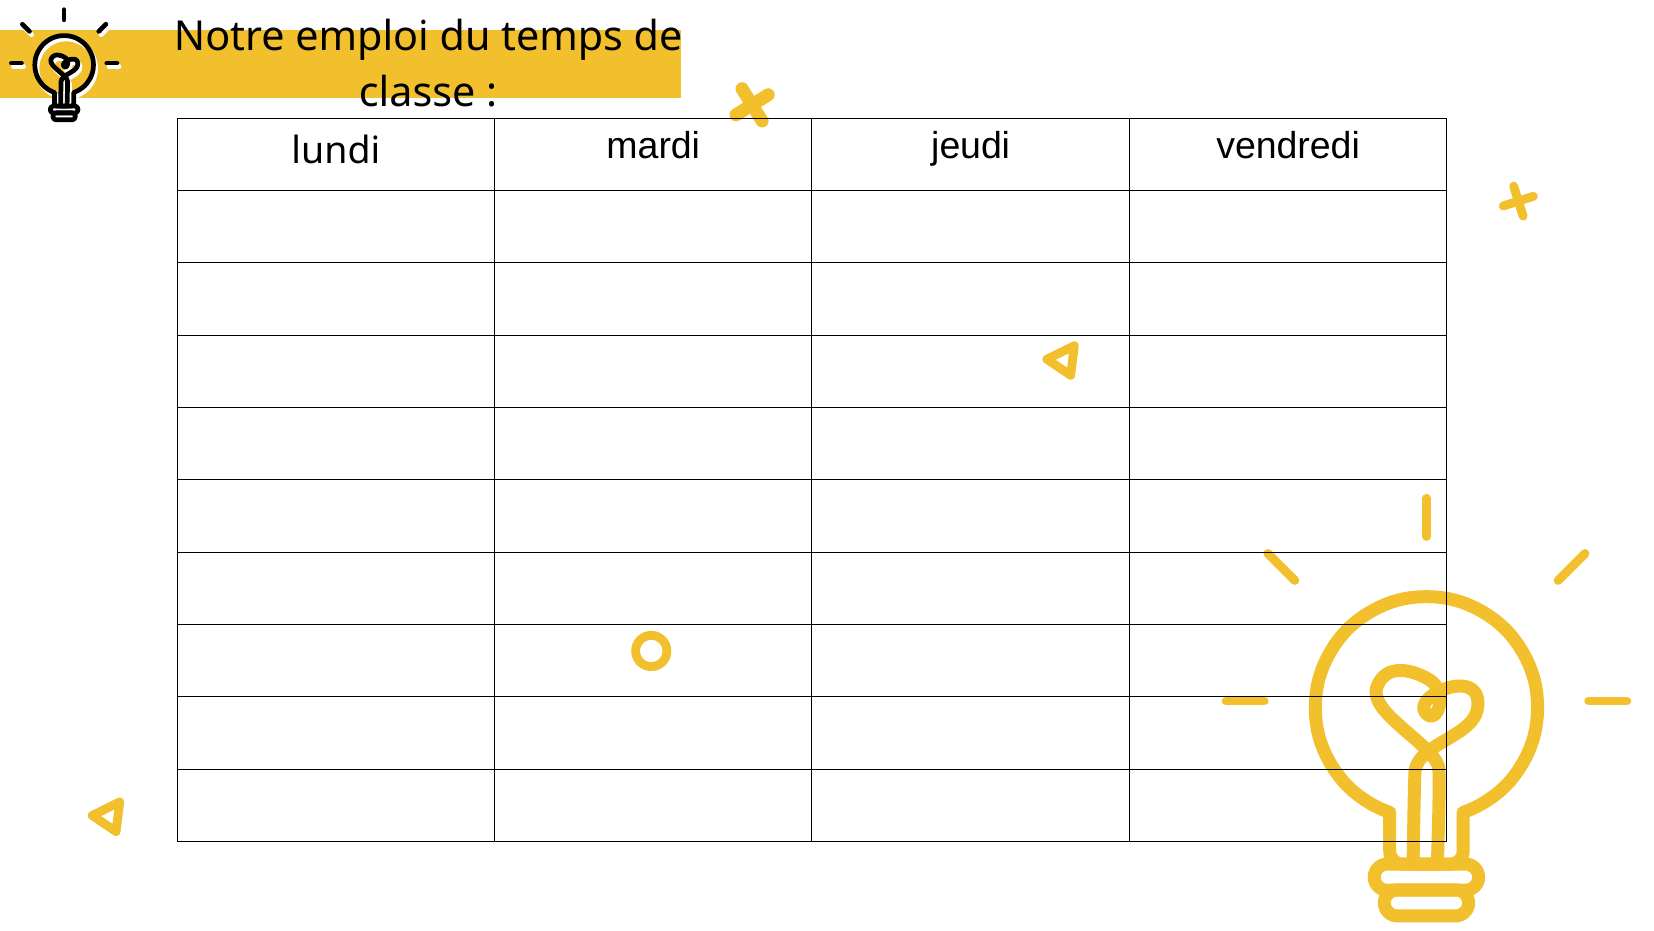

# Notre emploi du temps de classe :
| lundi | mardi | jeudi | vendredi |
| --- | --- | --- | --- |
| | | | |
| | | | |
| | | | |
| | | | |
| | | | |
| | | | |
| | | | |
| | | | |
| | | | |